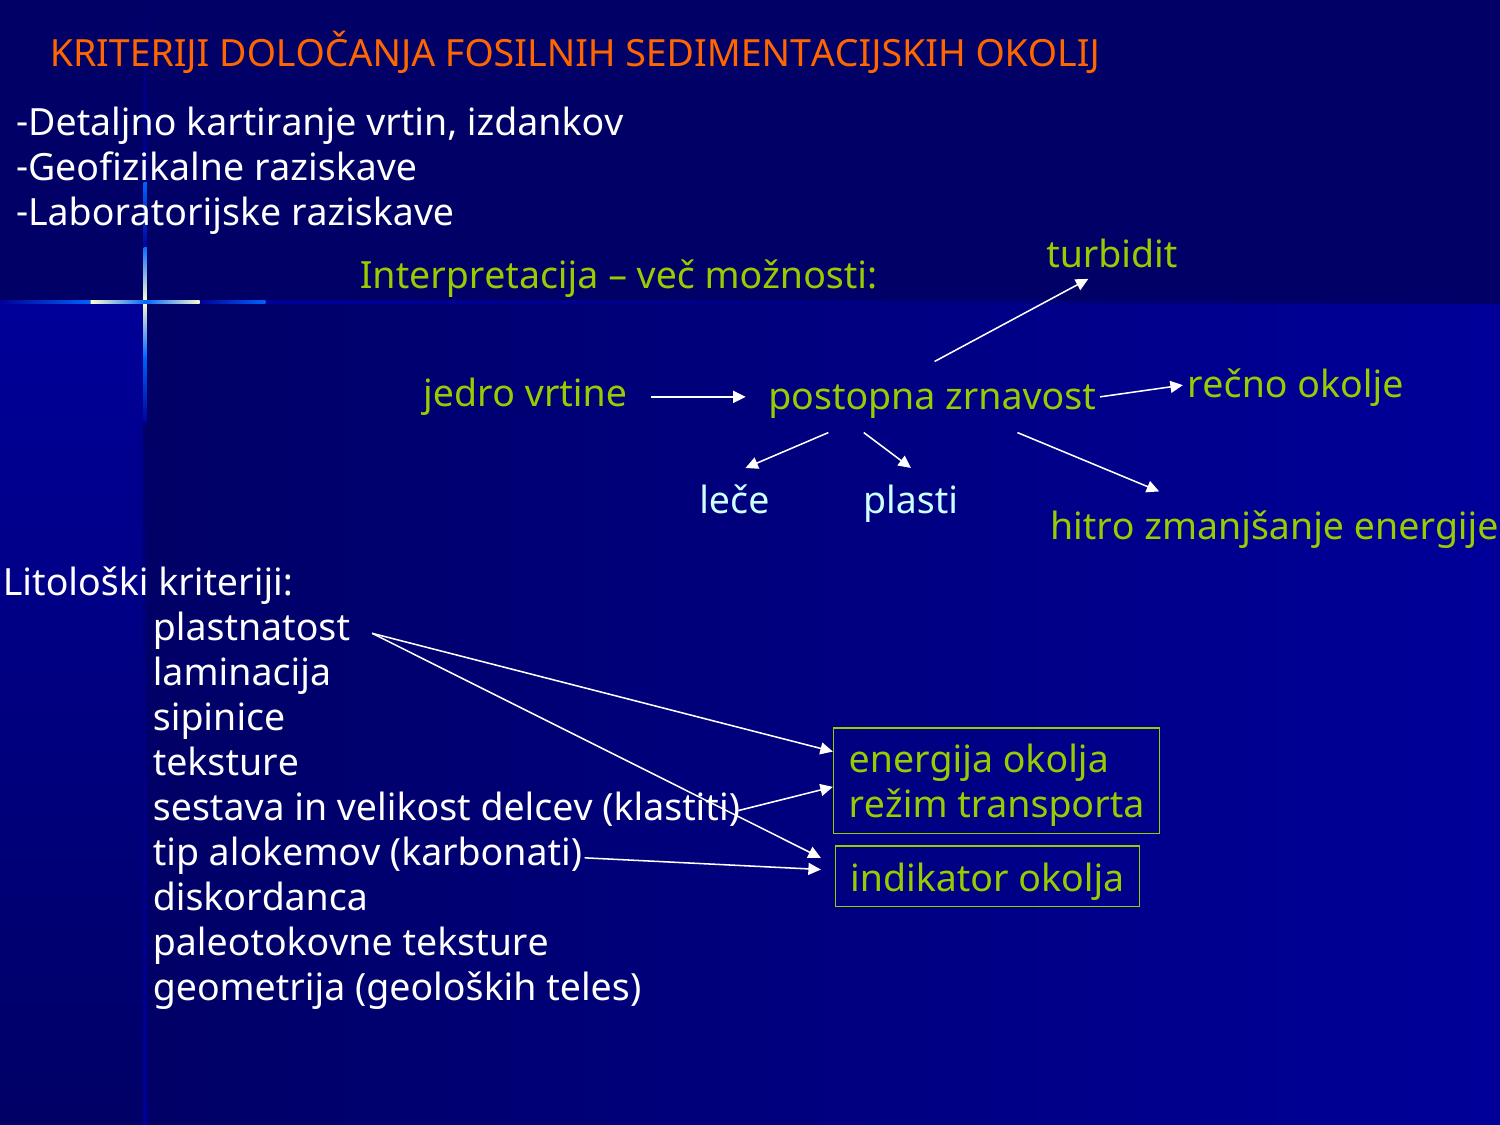

KRITERIJI DOLOČANJA FOSILNIH SEDIMENTACIJSKIH OKOLIJ
Detaljno kartiranje vrtin, izdankov
Geofizikalne raziskave
Laboratorijske raziskave
turbidit
Interpretacija – več možnosti:
rečno okolje
jedro vrtine
postopna zrnavost
leče
plasti
hitro zmanjšanje energije
Litološki kriteriji:
	plastnatost
	laminacija
	sipinice
	teksture
	sestava in velikost delcev (klastiti)
	tip alokemov (karbonati)
	diskordanca
	paleotokovne teksture
	geometrija (geoloških teles)
energija okolja
režim transporta
indikator okolja